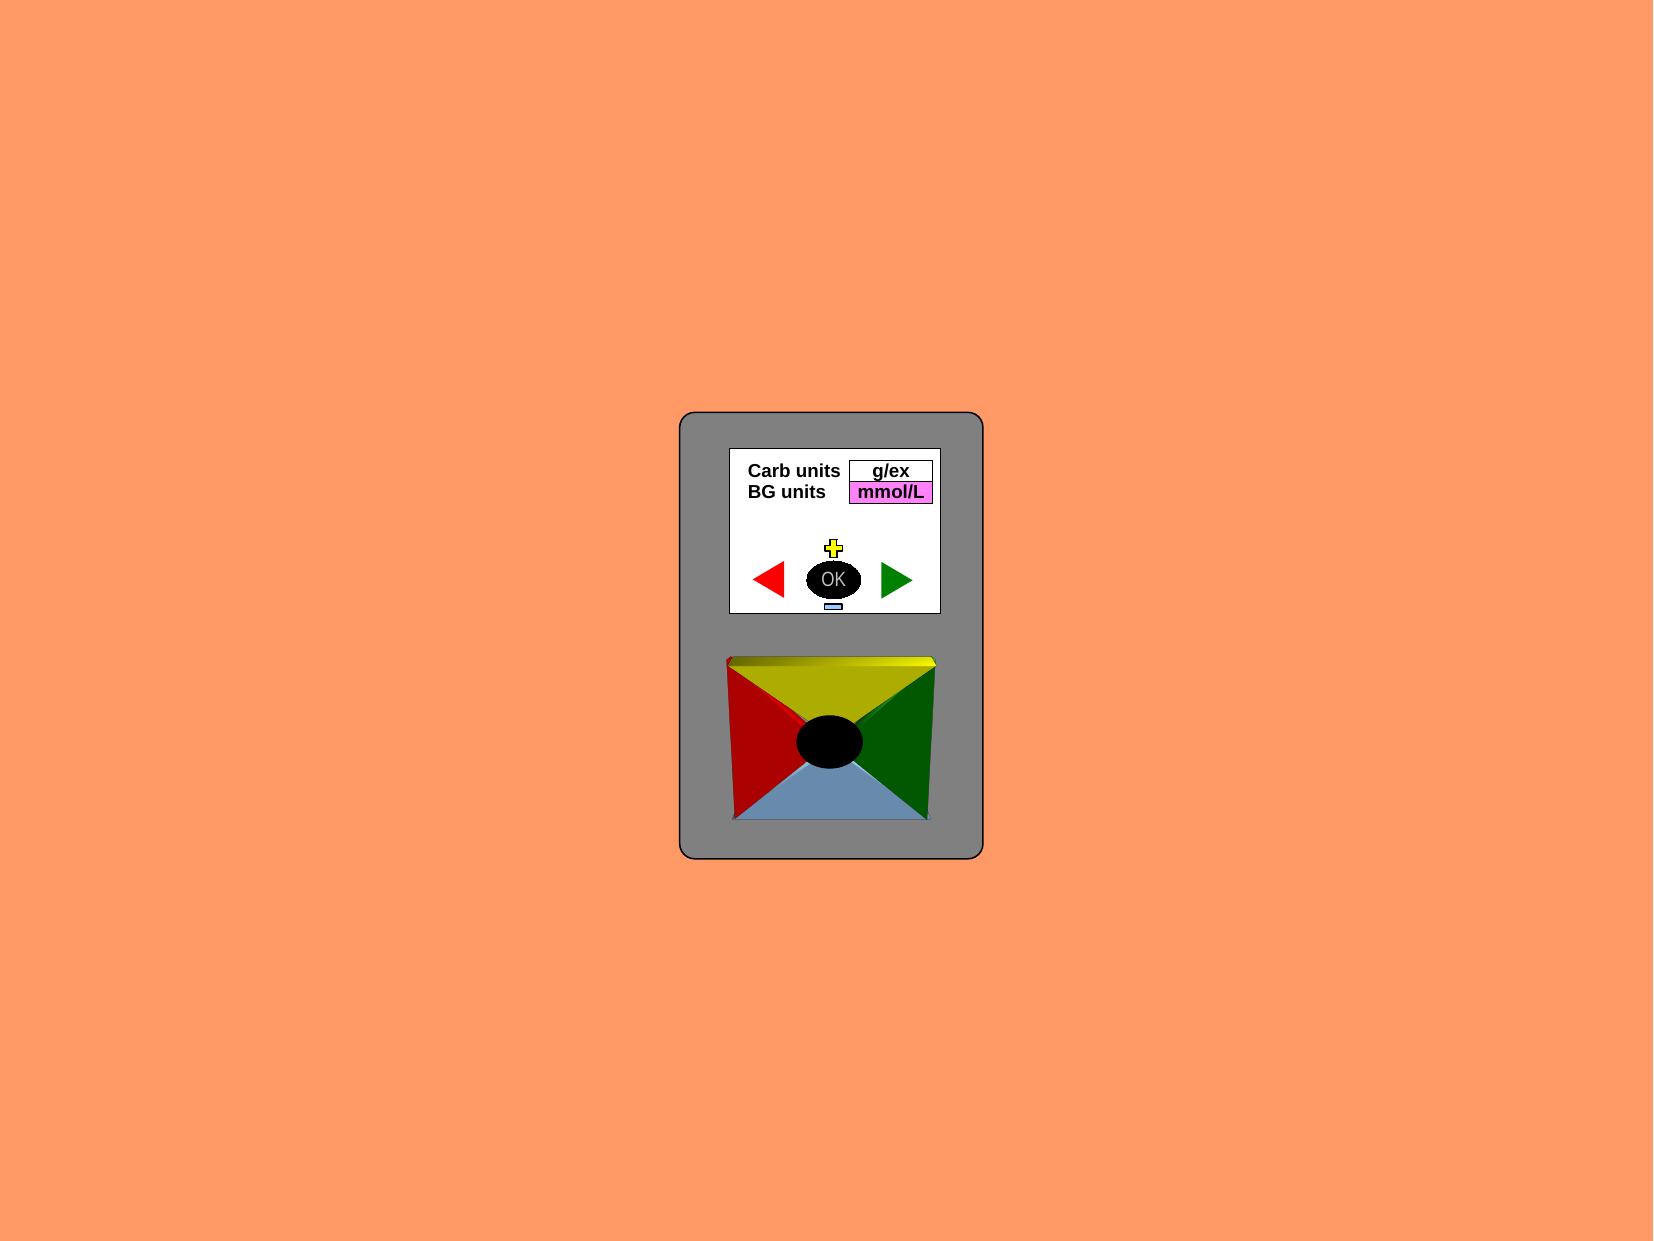

Carb units
BG units
g/ex
mmol/L
OK